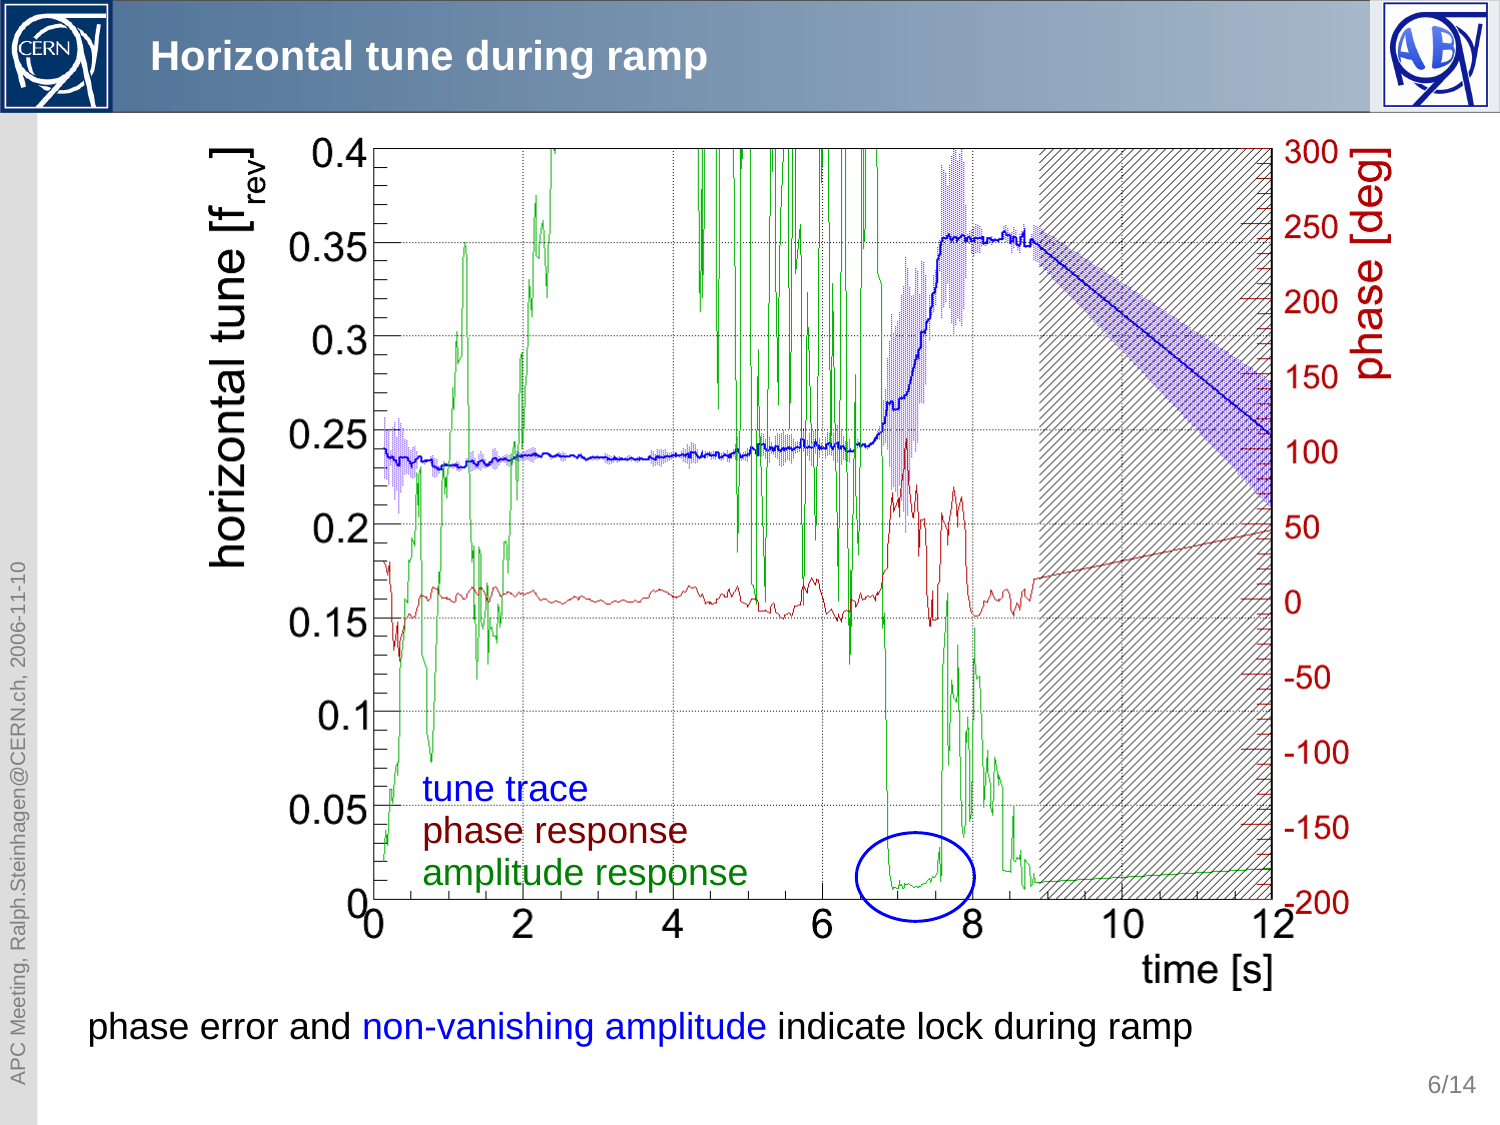

# Horizontal tune during ramp
phase error and non-vanishing amplitude indicate lock during ramp
tune trace
phase response
amplitude response